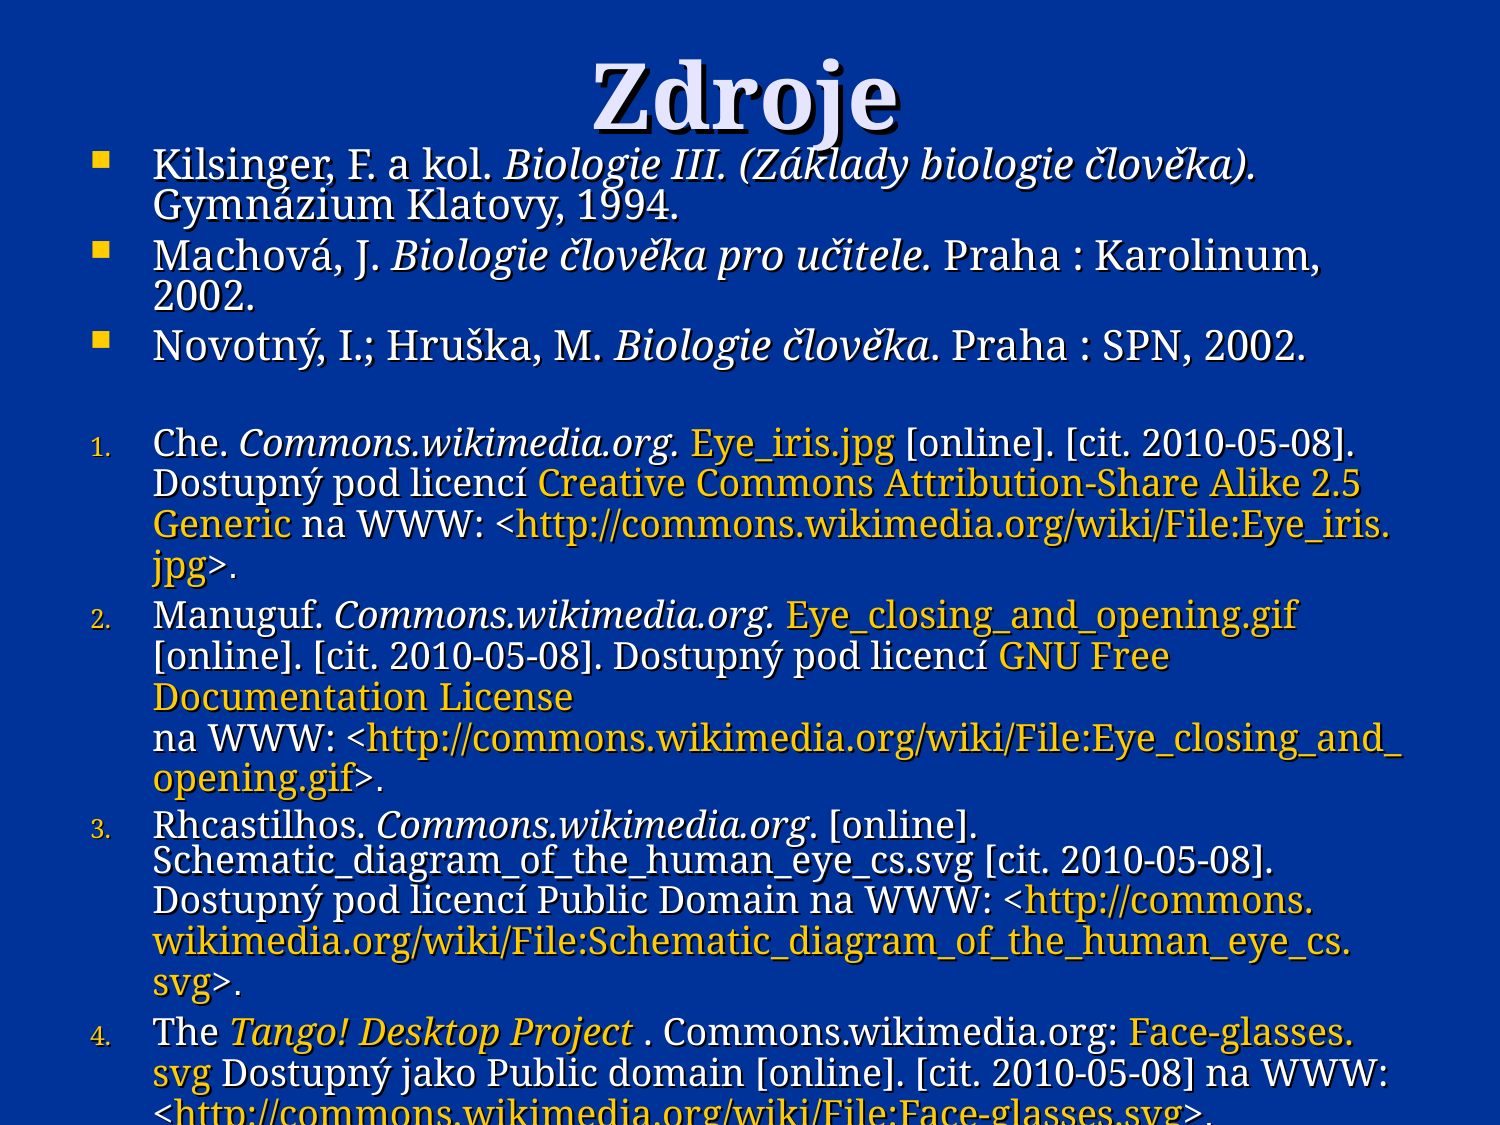

# Zdroje
Kilsinger, F. a kol. Biologie III. (Základy biologie člověka). Gymnázium Klatovy, 1994.
Machová, J. Biologie člověka pro učitele. Praha : Karolinum, 2002.
Novotný, I.; Hruška, M. Biologie člověka. Praha : SPN, 2002.
Che. Commons.wikimedia.org. Eye_iris.jpg [online]. [cit. 2010-05-08]. Dostupný pod licencí Creative Commons Attribution-Share Alike 2.5 Generic na WWW: <http://commons.wikimedia.org/wiki/File:Eye_iris.jpg>.
Manuguf. Commons.wikimedia.org. Eye_closing_and_opening.gif [online]. [cit. 2010-05-08]. Dostupný pod licencí GNU Free Documentation License
na WWW: <http://commons.wikimedia.org/wiki/File:Eye_closing_and_opening.gif>.
Rhcastilhos. Commons.wikimedia.org. [online]. Schematic_diagram_of_the_human_eye_cs.svg [cit. 2010-05-08]. Dostupný pod licencí Public Domain na WWW: <http://commons.wikimedia.org/wiki/File:Schematic_diagram_of_the_human_eye_cs.svg>.
The Tango! Desktop Project . Commons.wikimedia.org: Face-glasses.svg Dostupný jako Public domain [online]. [cit. 2010-05-08] na WWW: <http://commons.wikimedia.org/wiki/File:Face-glasses.svg>.
WikiVoc Project. Commons.wikimedia.org. WikiVoc-glasses.svg [online]. [cit. 2010-05-08]. Dostupný jako public domain na WWW: <http://commons.wikimedia.org/wiki/File: WikiVoc-glasses.svg>.